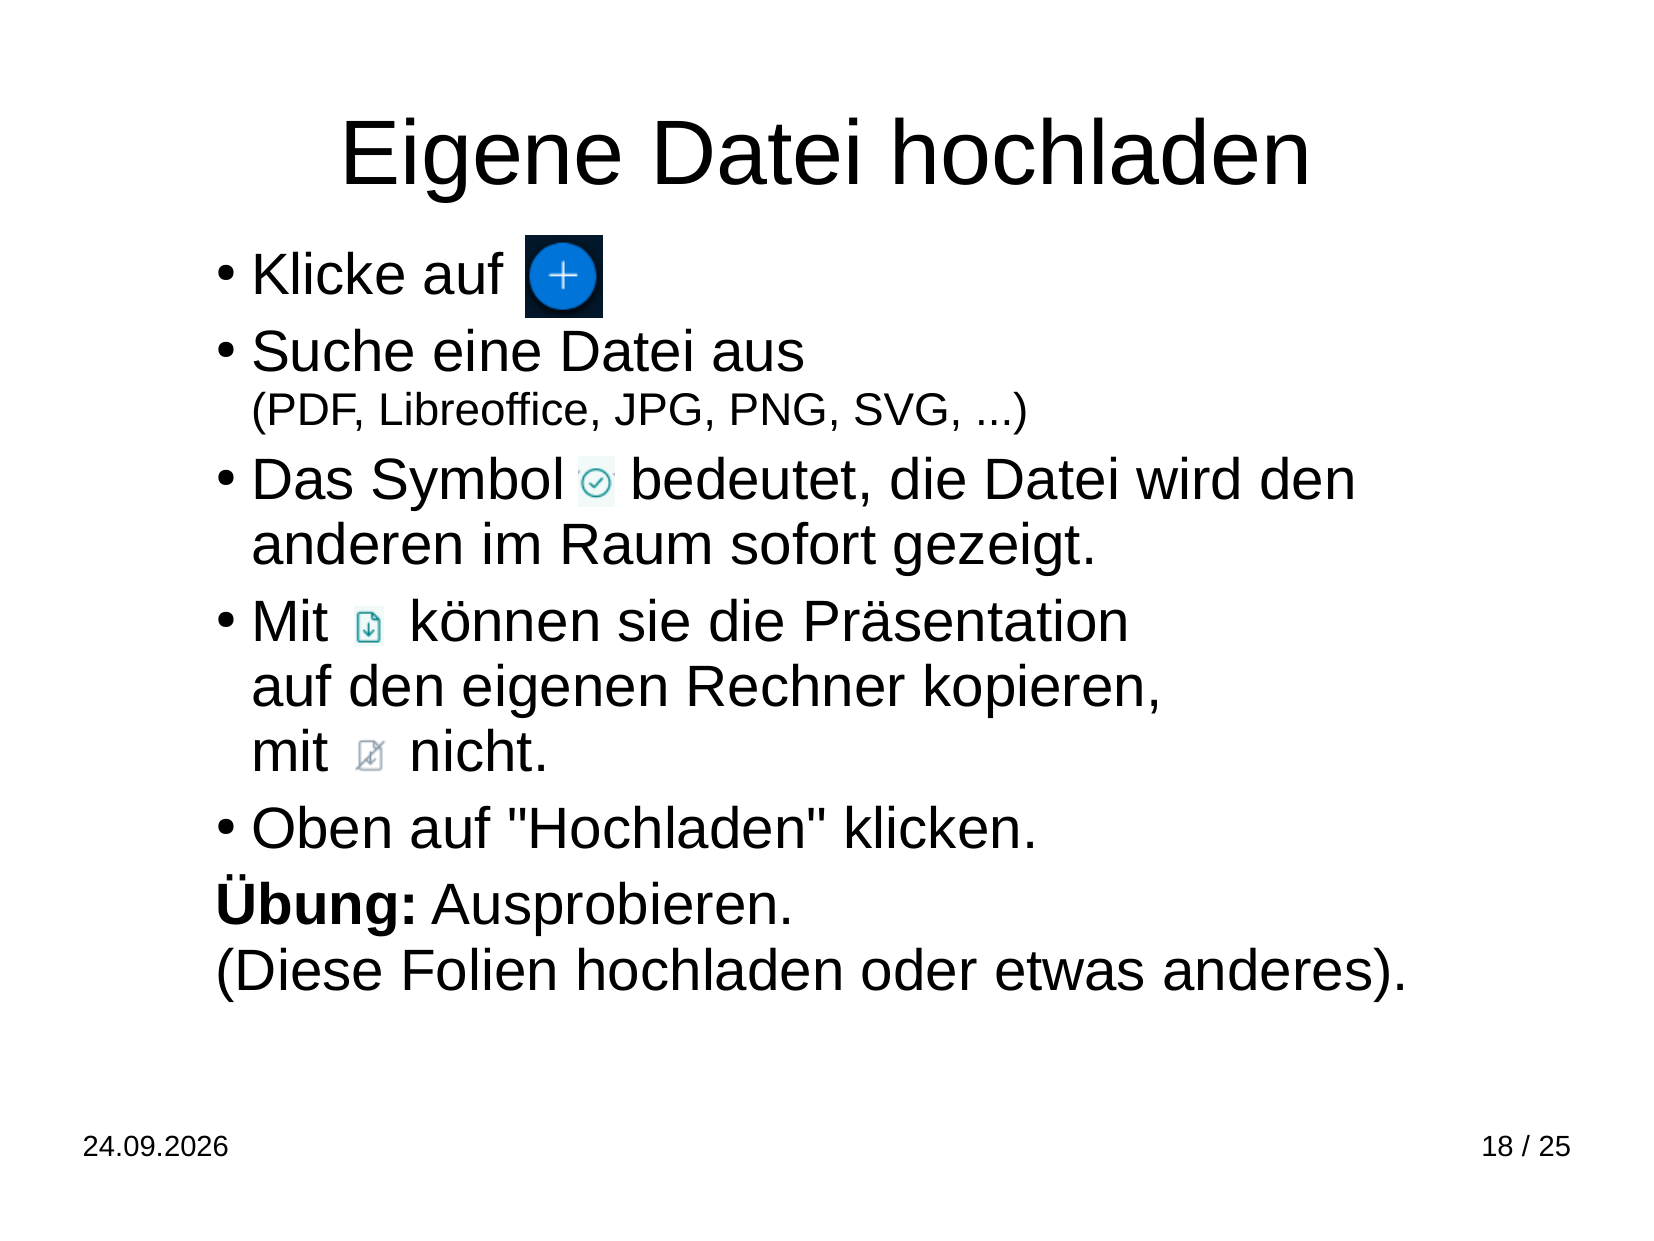

# Eigene Datei hochladen
Klicke auf
Suche eine Datei aus
(PDF, Libreoffice, JPG, PNG, SVG, ...)
Das Symbol bedeutet, die Datei wird den anderen im Raum sofort gezeigt.
Mit können sie die Präsentation
auf den eigenen Rechner kopieren,
mit nicht.
Oben auf "Hochladen" klicken.
Übung: Ausprobieren.
(Diese Folien hochladen oder etwas anderes).